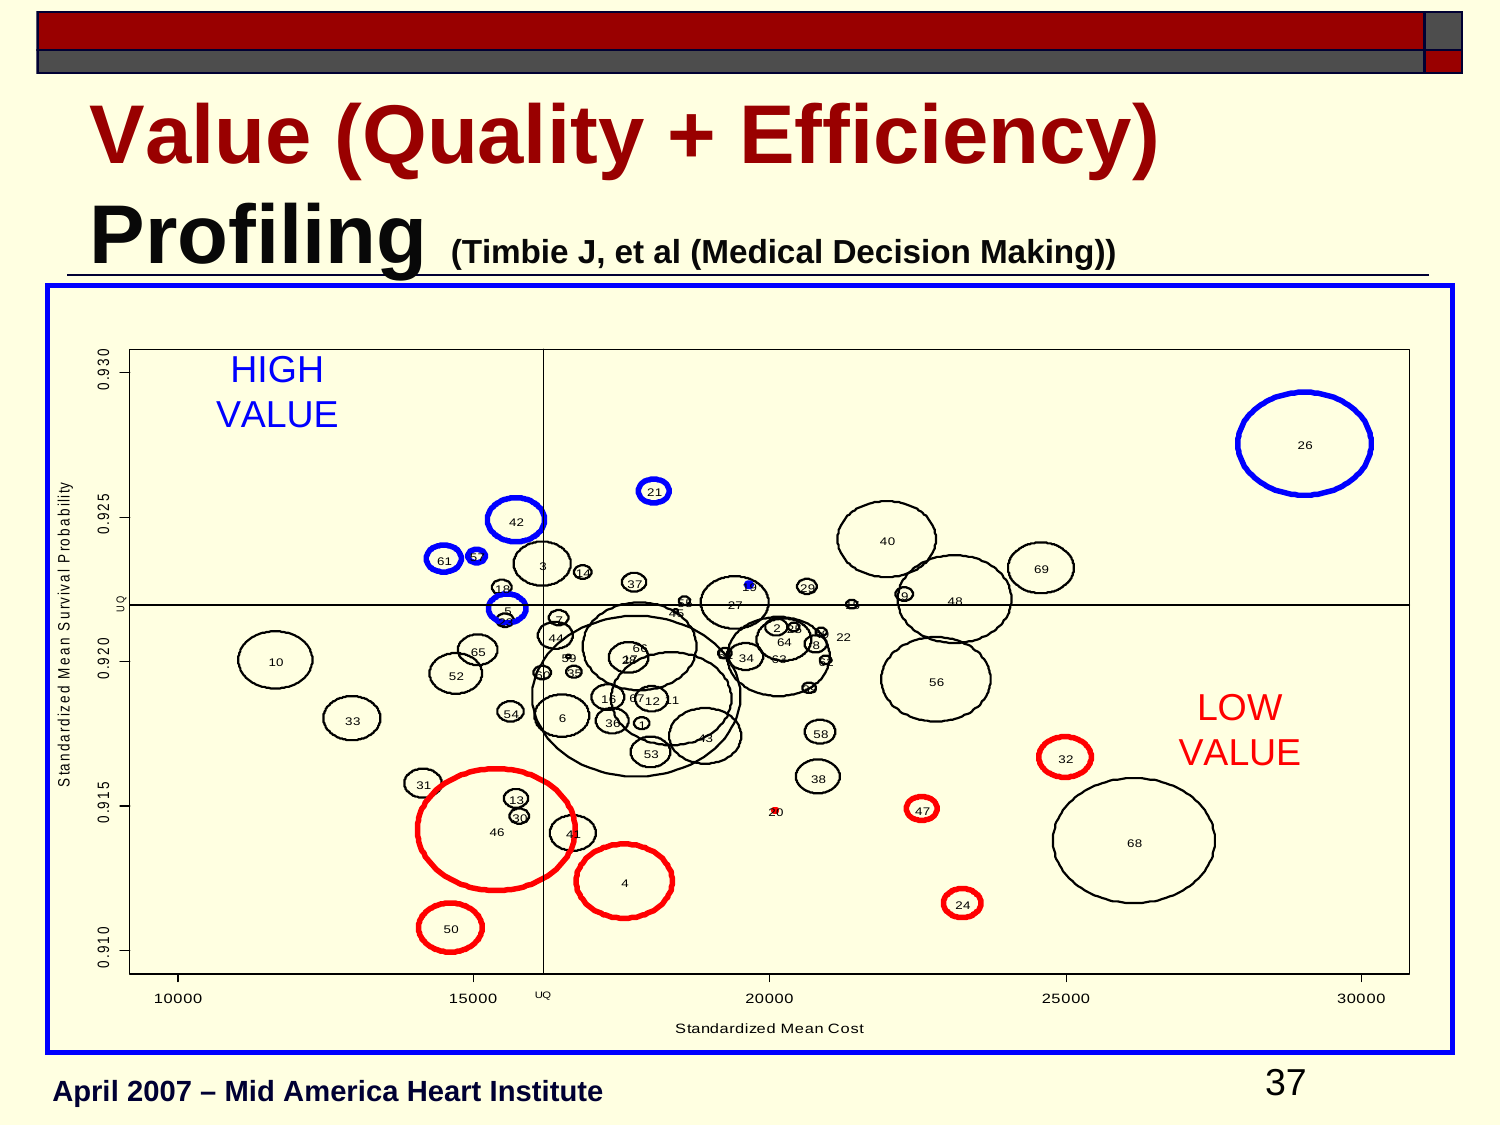

# Value (Quality + Efficiency) Profiling (Timbie J, et al (Medical Decision Making))
HIGH VALUE
LOW VALUE
37